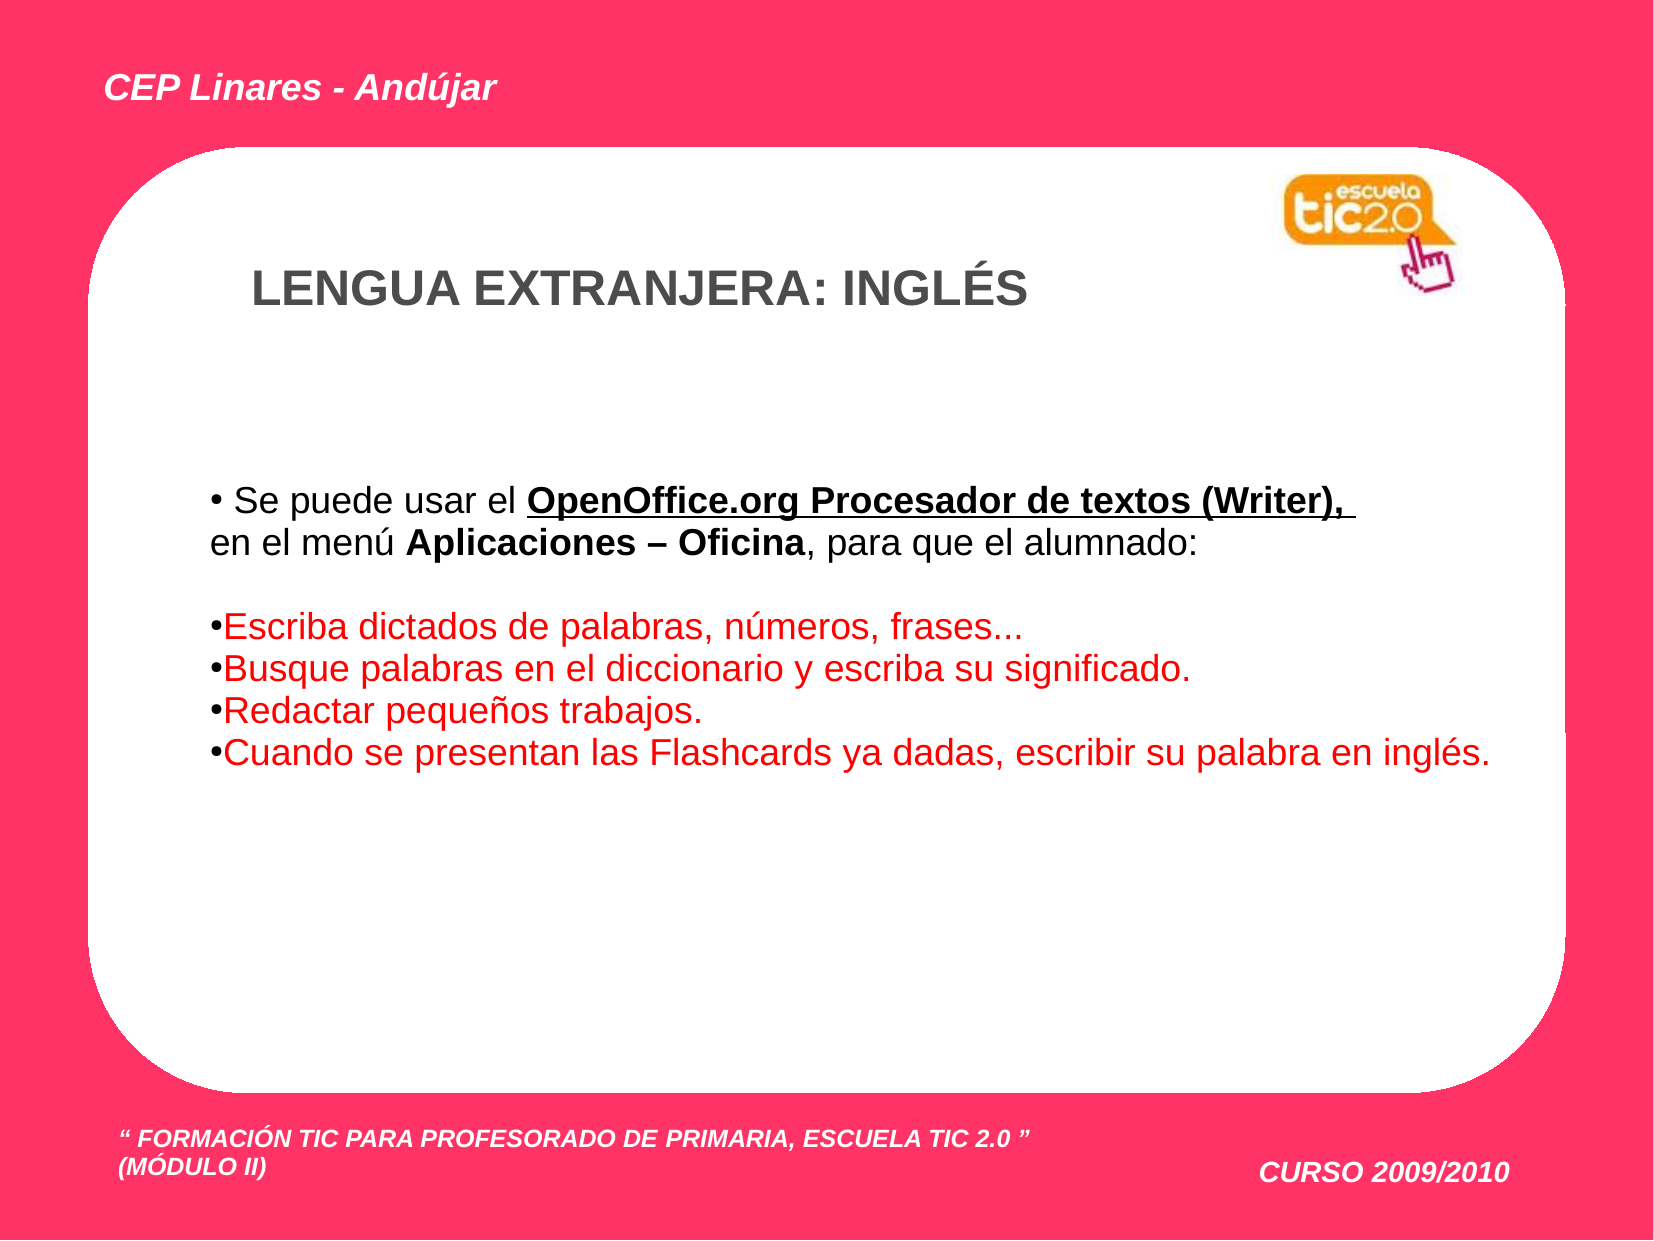

LENGUA EXTRANJERA: INGLÉS
 Se puede usar el OpenOffice.org Procesador de textos (Writer),
en el menú Aplicaciones – Oficina, para que el alumnado:
Escriba dictados de palabras, números, frases...
Busque palabras en el diccionario y escriba su significado.
Redactar pequeños trabajos.
Cuando se presentan las Flashcards ya dadas, escribir su palabra en inglés.